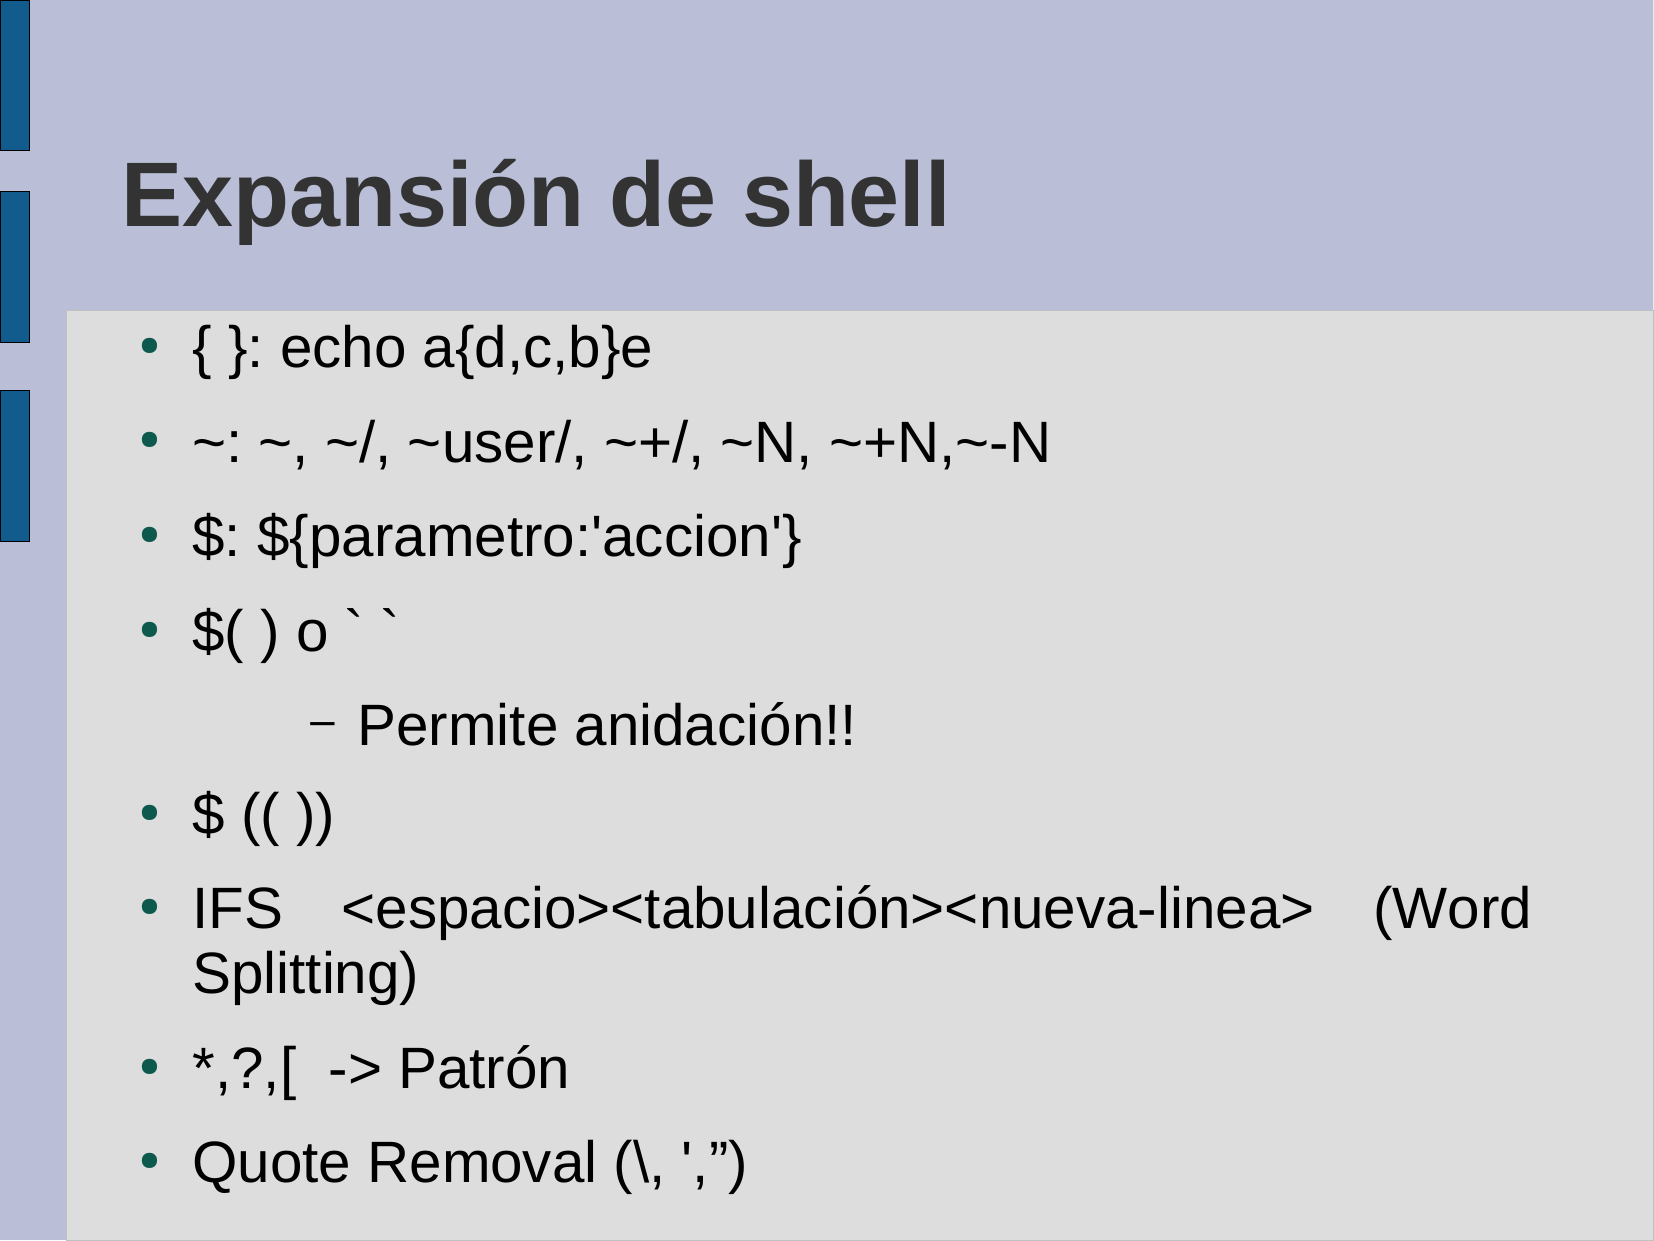

# Expansión de shell
{ }: echo a{d,c,b}e
~: ~, ~/, ~user/, ~+/, ~N, ~+N,~-N
$: ${parametro:'accion'}
$( ) o ` `
Permite anidación!!
$ (( ))
IFS <espacio><tabulación><nueva-linea> (Word Splitting)
*,?,[ -> Patrón
Quote Removal (\, ',”)